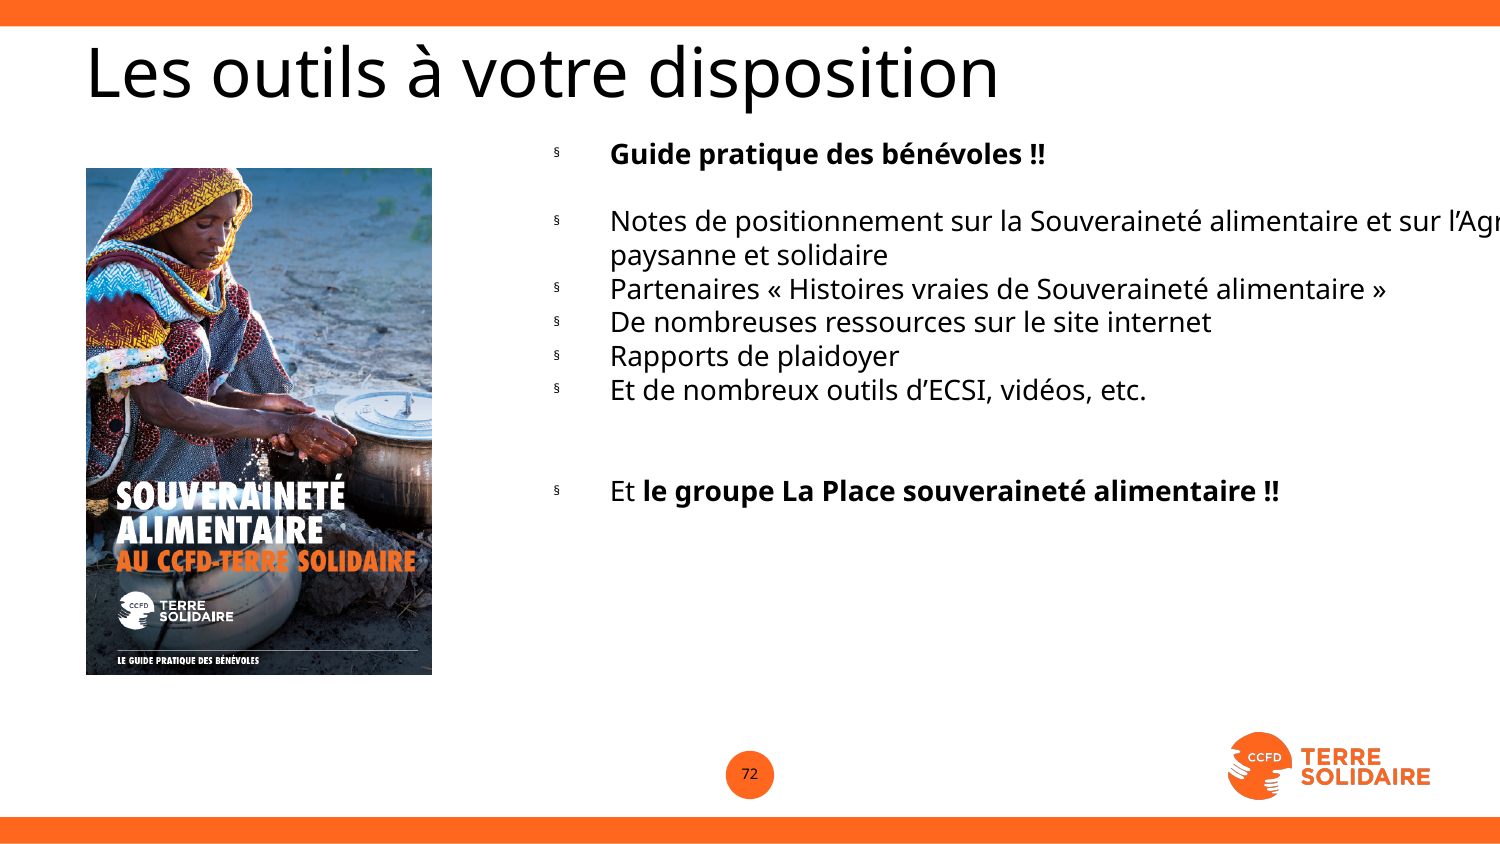

# Les outils à votre disposition
Guide pratique des bénévoles !!
Notes de positionnement sur la Souveraineté alimentaire et sur l’Agroécologie paysanne et solidaire
Partenaires « Histoires vraies de Souveraineté alimentaire »
De nombreuses ressources sur le site internet
Rapports de plaidoyer
Et de nombreux outils d’ECSI, vidéos, etc.
Et le groupe La Place souveraineté alimentaire !!
02/09/2023 CCFD Terre Solidaire